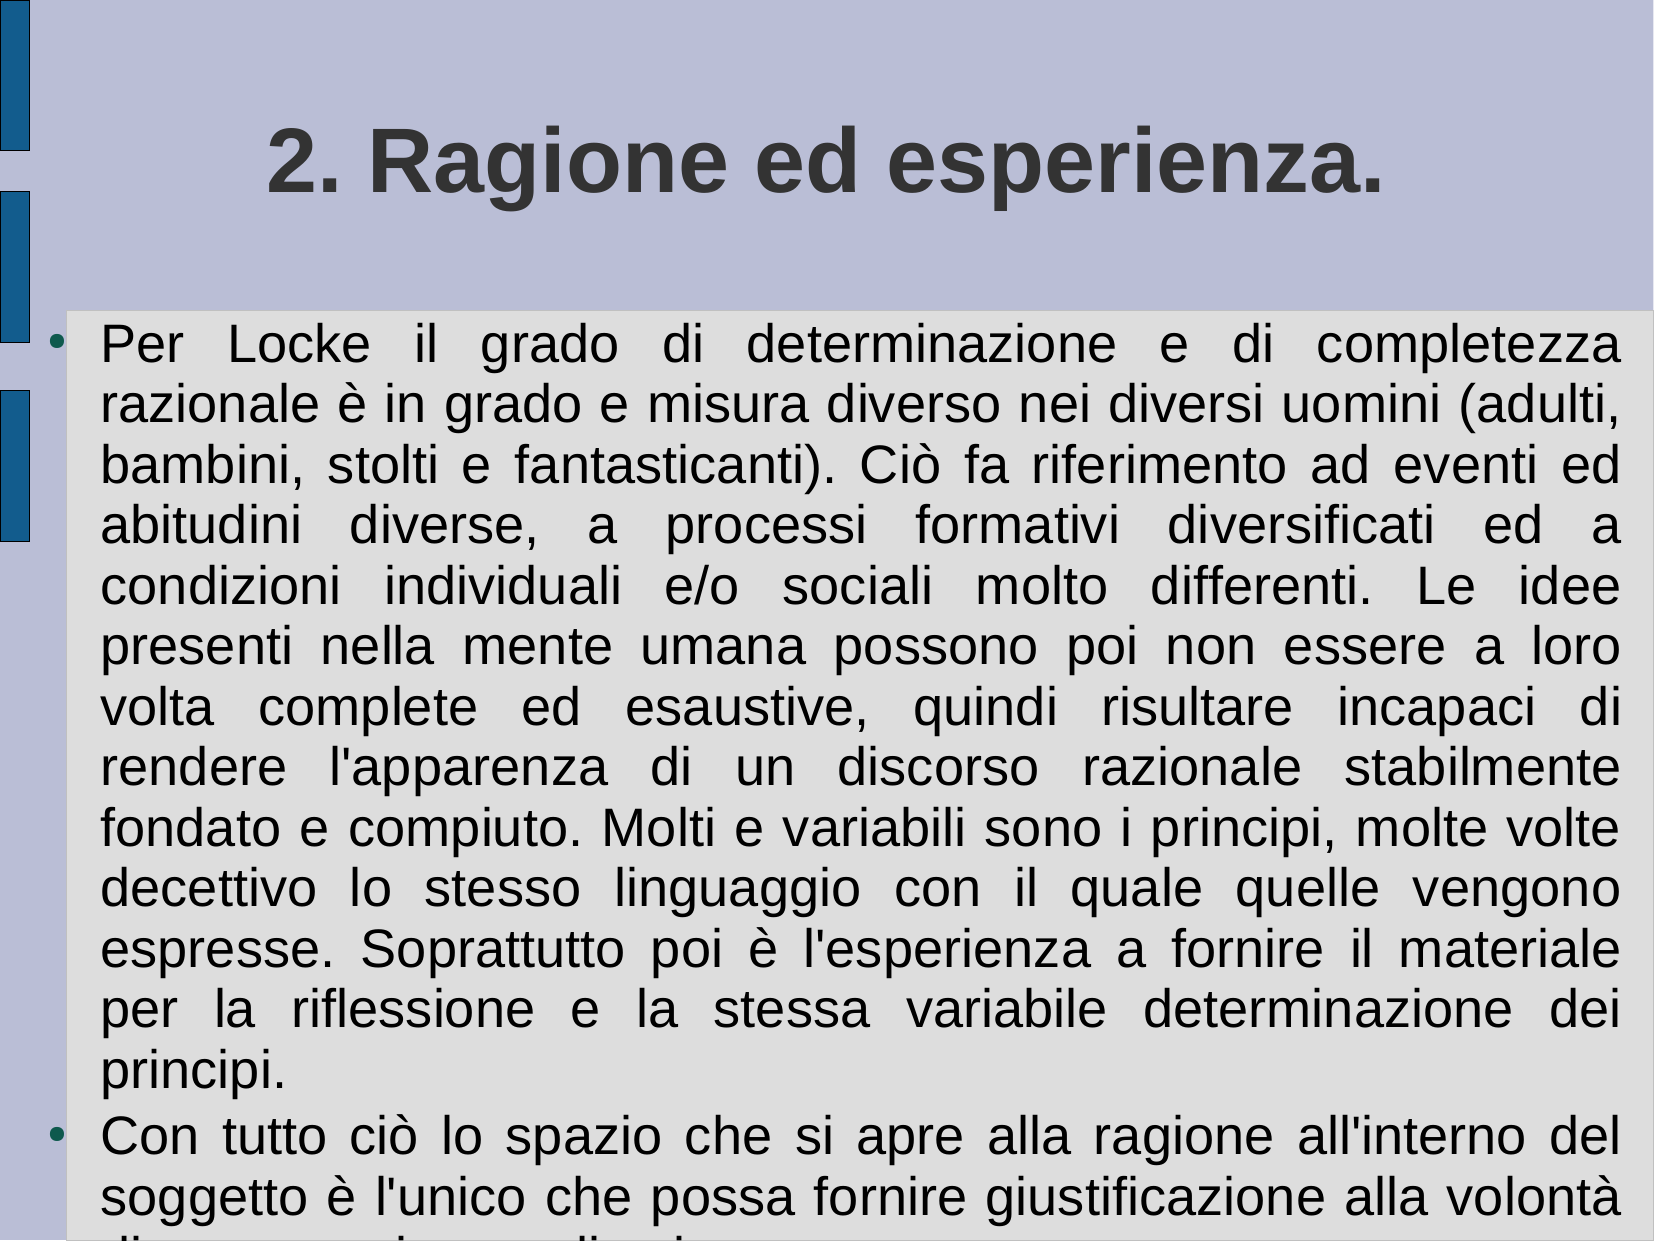

# 2. Ragione ed esperienza.
Per Locke il grado di determinazione e di completezza razionale è in grado e misura diverso nei diversi uomini (adulti, bambini, stolti e fantasticanti). Ciò fa riferimento ad eventi ed abitudini diverse, a processi formativi diversificati ed a condizioni individuali e/o sociali molto differenti. Le idee presenti nella mente umana possono poi non essere a loro volta complete ed esaustive, quindi risultare incapaci di rendere l'apparenza di un discorso razionale stabilmente fondato e compiuto. Molti e variabili sono i principi, molte volte decettivo lo stesso linguaggio con il quale quelle vengono espresse. Soprattutto poi è l'esperienza a fornire il materiale per la riflessione e la stessa variabile determinazione dei principi.
Con tutto ciò lo spazio che si apre alla ragione all'interno del soggetto è l'unico che possa fornire giustificazione alla volontà di comprensione e di azione umana.